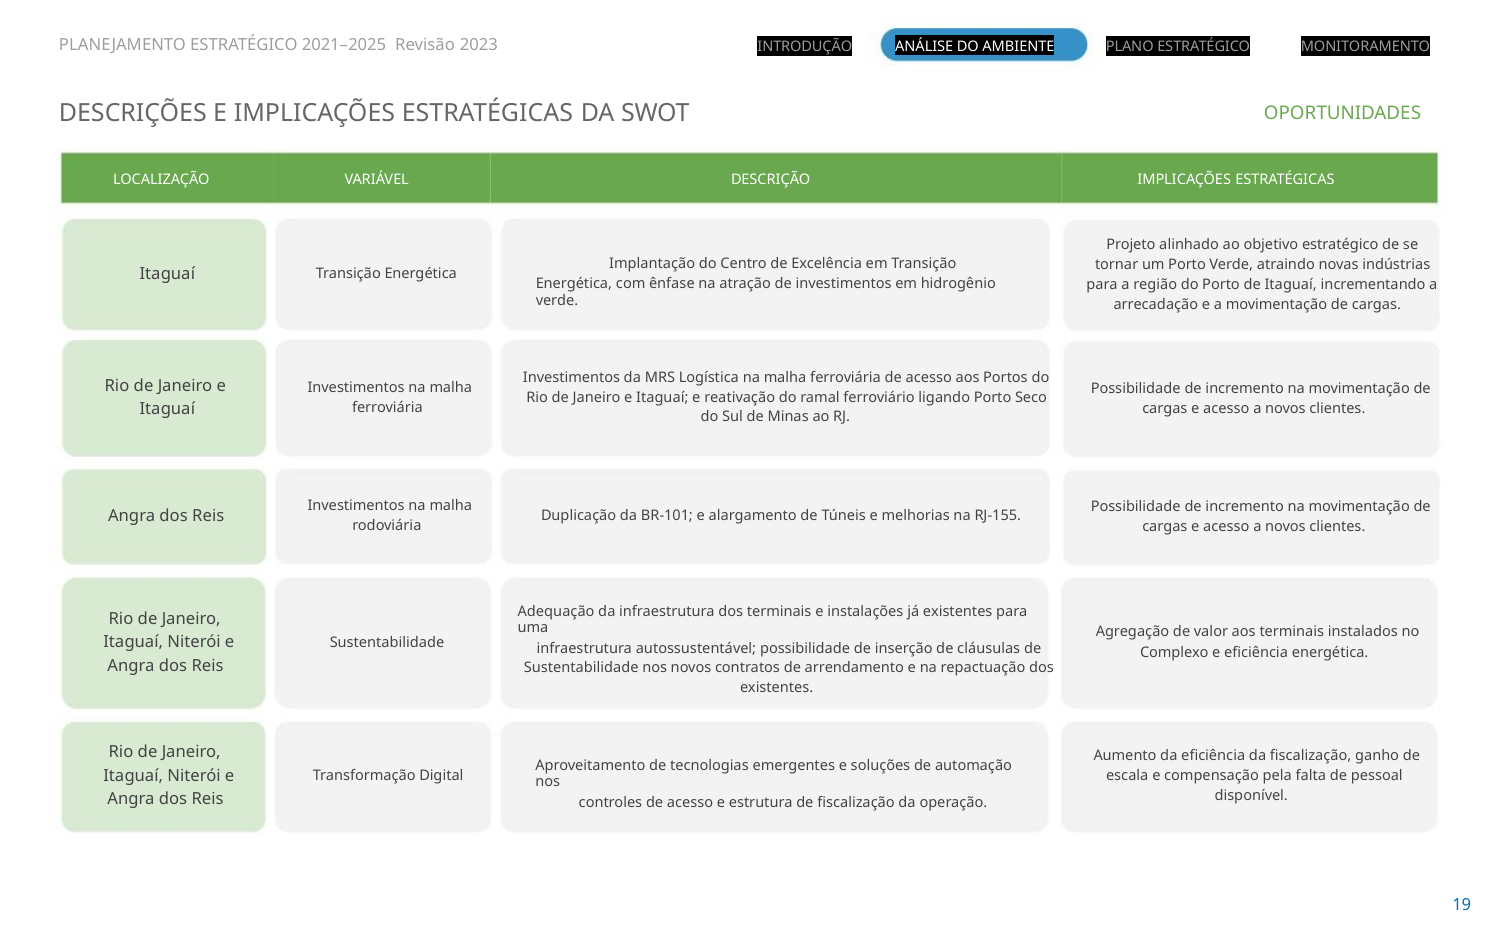

PLANEJAMENTO ESTRATÉGICO 2021–2025 Revisão 2023
ANÁLISE DO AMBIENTE
INTRODUÇÃO
PLANO ESTRATÉGICO
MONITORAMENTO
DESCRIÇÕES E IMPLICAÇÕES ESTRATÉGICAS DA SWOT
OPORTUNIDADES
LOCALIZAÇÃO
VARIÁVEL
DESCRIÇÃO
IMPLICAÇÕES ESTRATÉGICAS
Projeto alinhado ao objetivo estratégico de se
tornar um Porto Verde, atraindo novas indústrias
para a região do Porto de Itaguaí, incrementando a
arrecadação e a movimentação de cargas.
Implantação do Centro de Excelência em Transição
Itaguaí
Transição Energética
Energética, com ênfase na atração de investimentos em hidrogênio verde.
Investimentos da MRS Logística na malha ferroviária de acesso aos Portos do
Rio de Janeiro e Itaguaí; e reativação do ramal ferroviário ligando Porto Seco
do Sul de Minas ao RJ.
Rio de Janeiro e
Itaguaí
Investimentos na malha
ferroviária
Possibilidade de incremento na movimentação de
cargas e acesso a novos clientes.
Investimentos na malha
rodoviária
Possibilidade de incremento na movimentação de
cargas e acesso a novos clientes.
Angra dos Reis
Duplicação da BR-101; e alargamento de Túneis e melhorias na RJ-155.
Adequação da infraestrutura dos terminais e instalações já existentes para uma
infraestrutura autossustentável; possibilidade de inserção de cláusulas de
Sustentabilidade nos novos contratos de arrendamento e na repactuação dos
existentes.
Rio de Janeiro,
Itaguaí, Niterói e
Angra dos Reis
Agregação de valor aos terminais instalados no
Complexo e eficiência energética.
Sustentabilidade
Rio de Janeiro,
Itaguaí, Niterói e
Angra dos Reis
Aumento da eficiência da fiscalização, ganho de
escala e compensação pela falta de pessoal
disponível.
Aproveitamento de tecnologias emergentes e soluções de automação nos
controles de acesso e estrutura de fiscalização da operação.
Transformação Digital
19